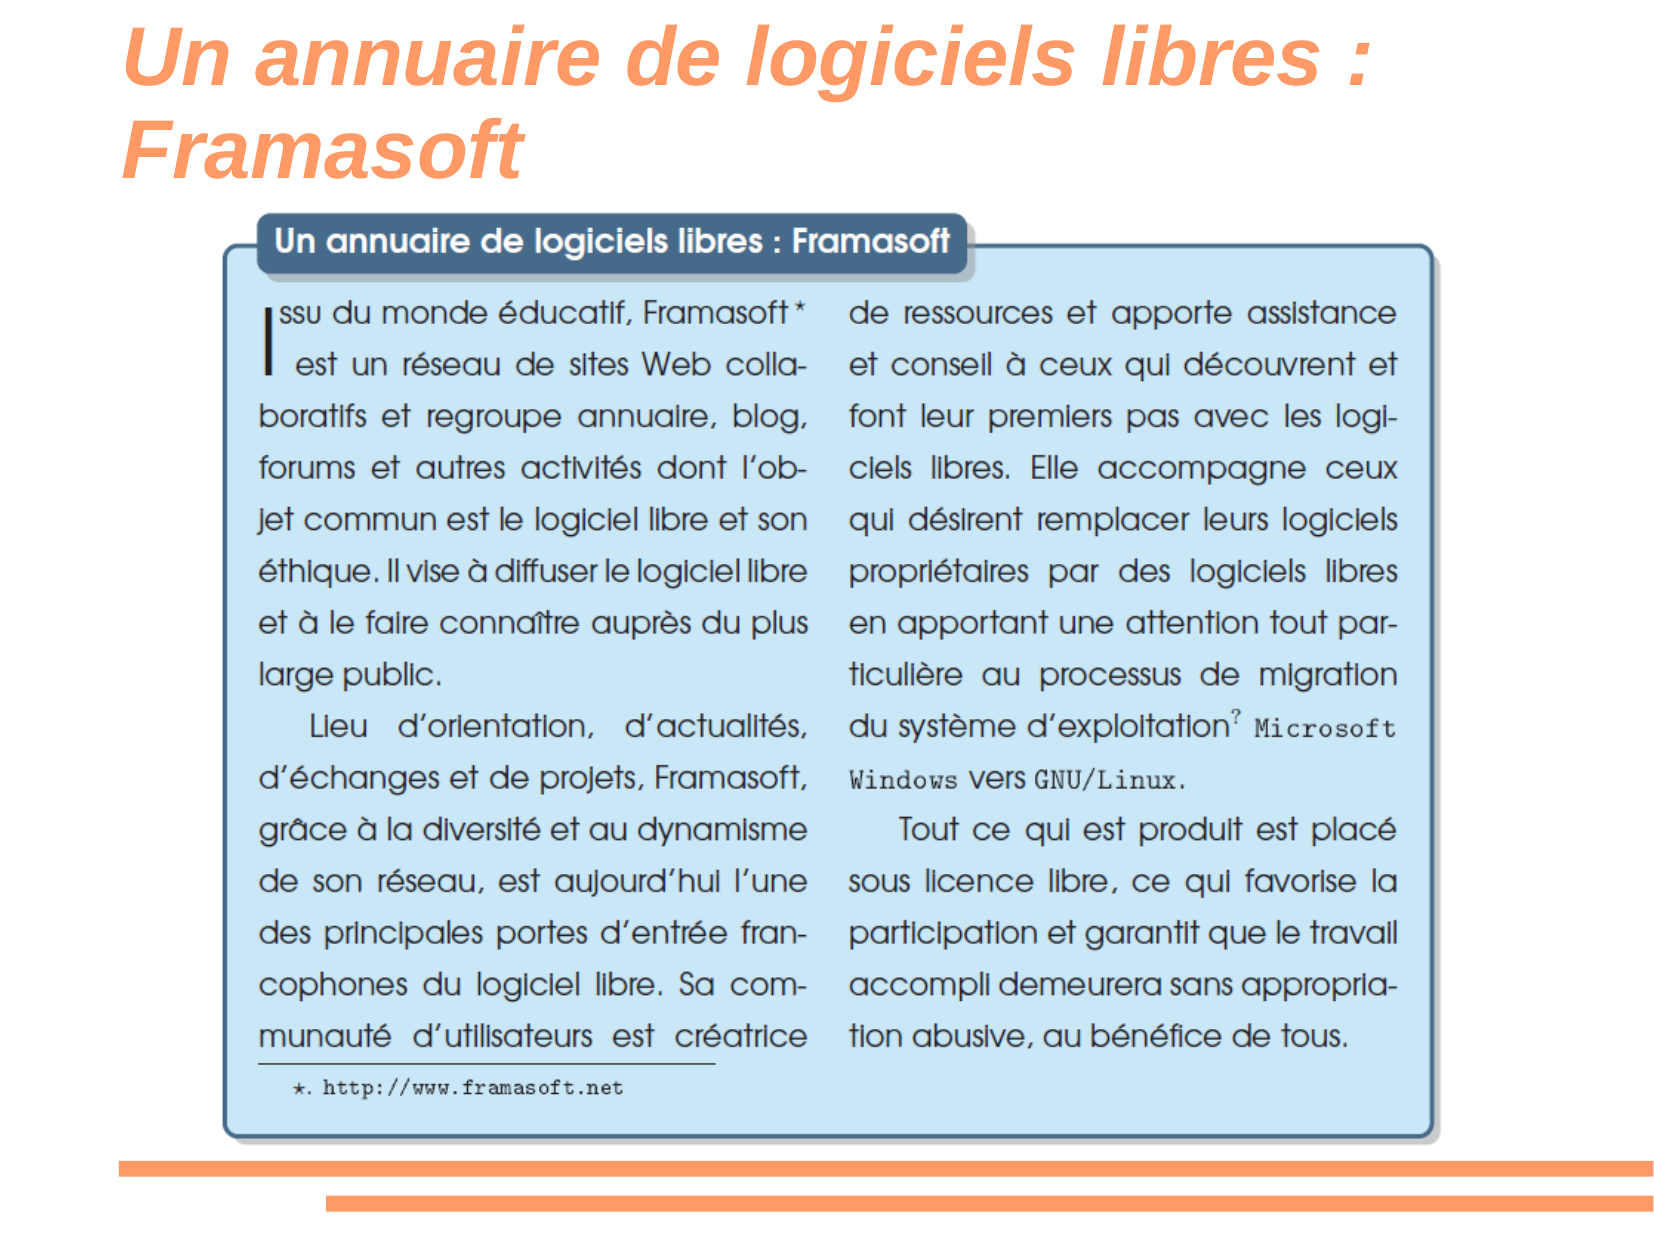

# Un annuaire de logiciels libres : Framasoft